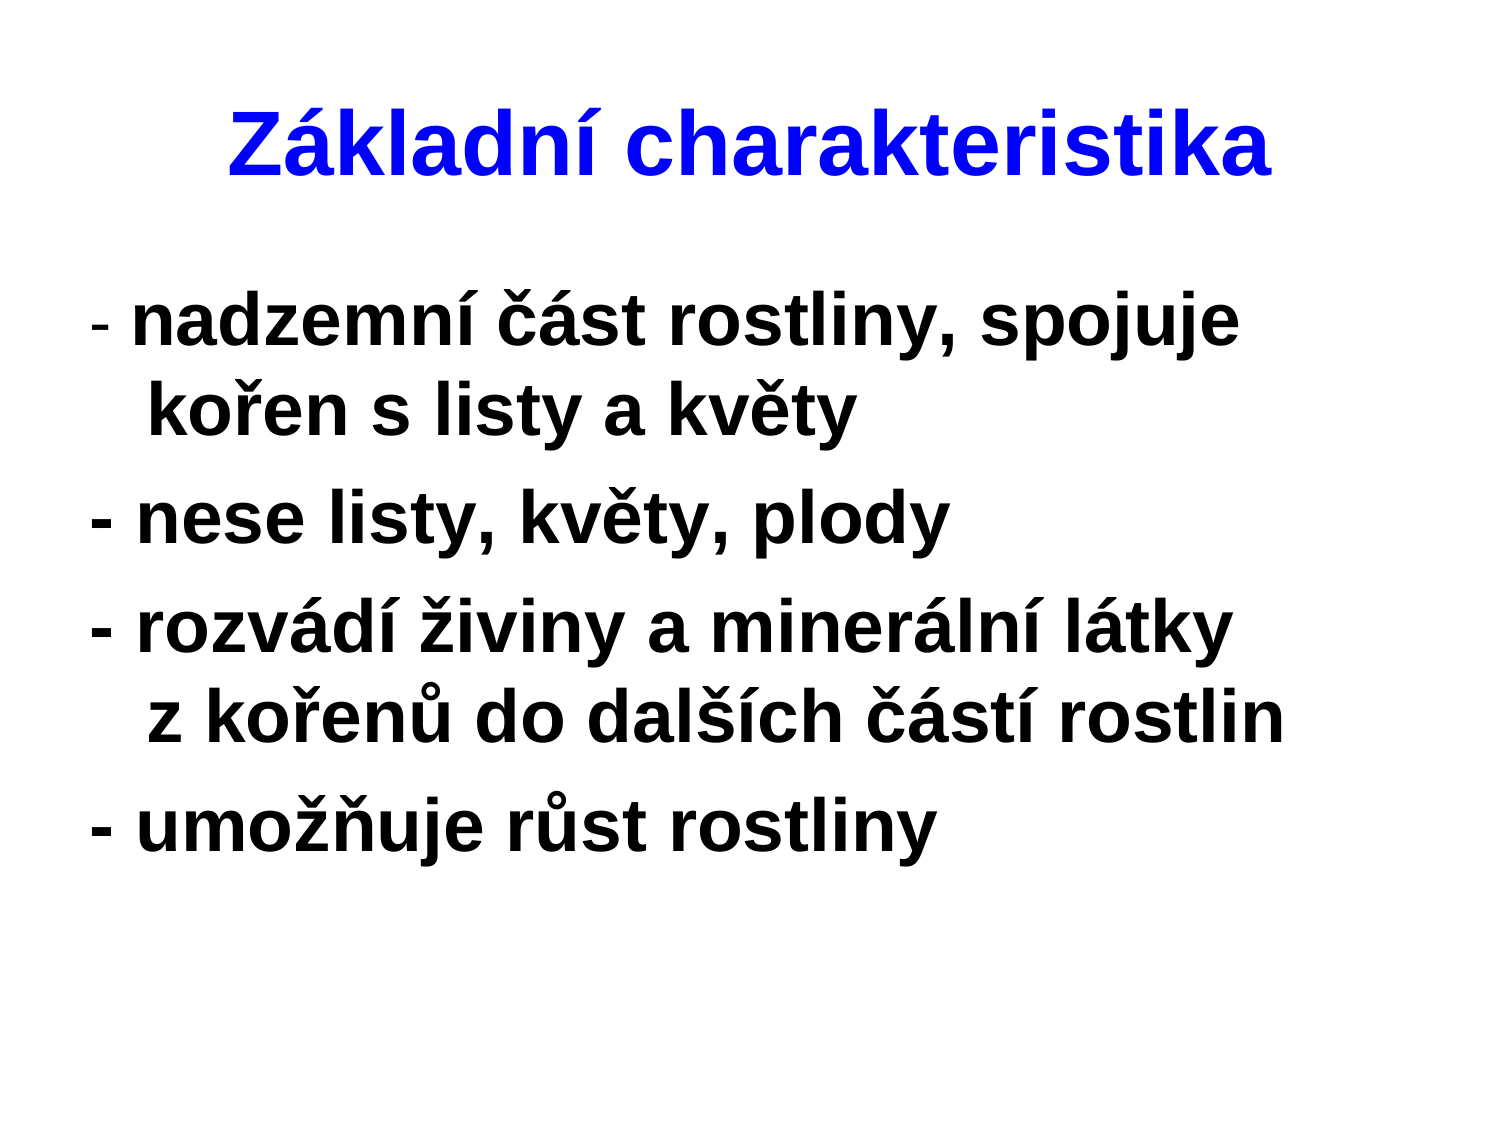

# Základní charakteristika
- nadzemní část rostliny, spojuje kořen s listy a květy
- nese listy, květy, plody
- rozvádí živiny a minerální látky
z kořenů do dalších částí rostlin
- umožňuje růst rostliny